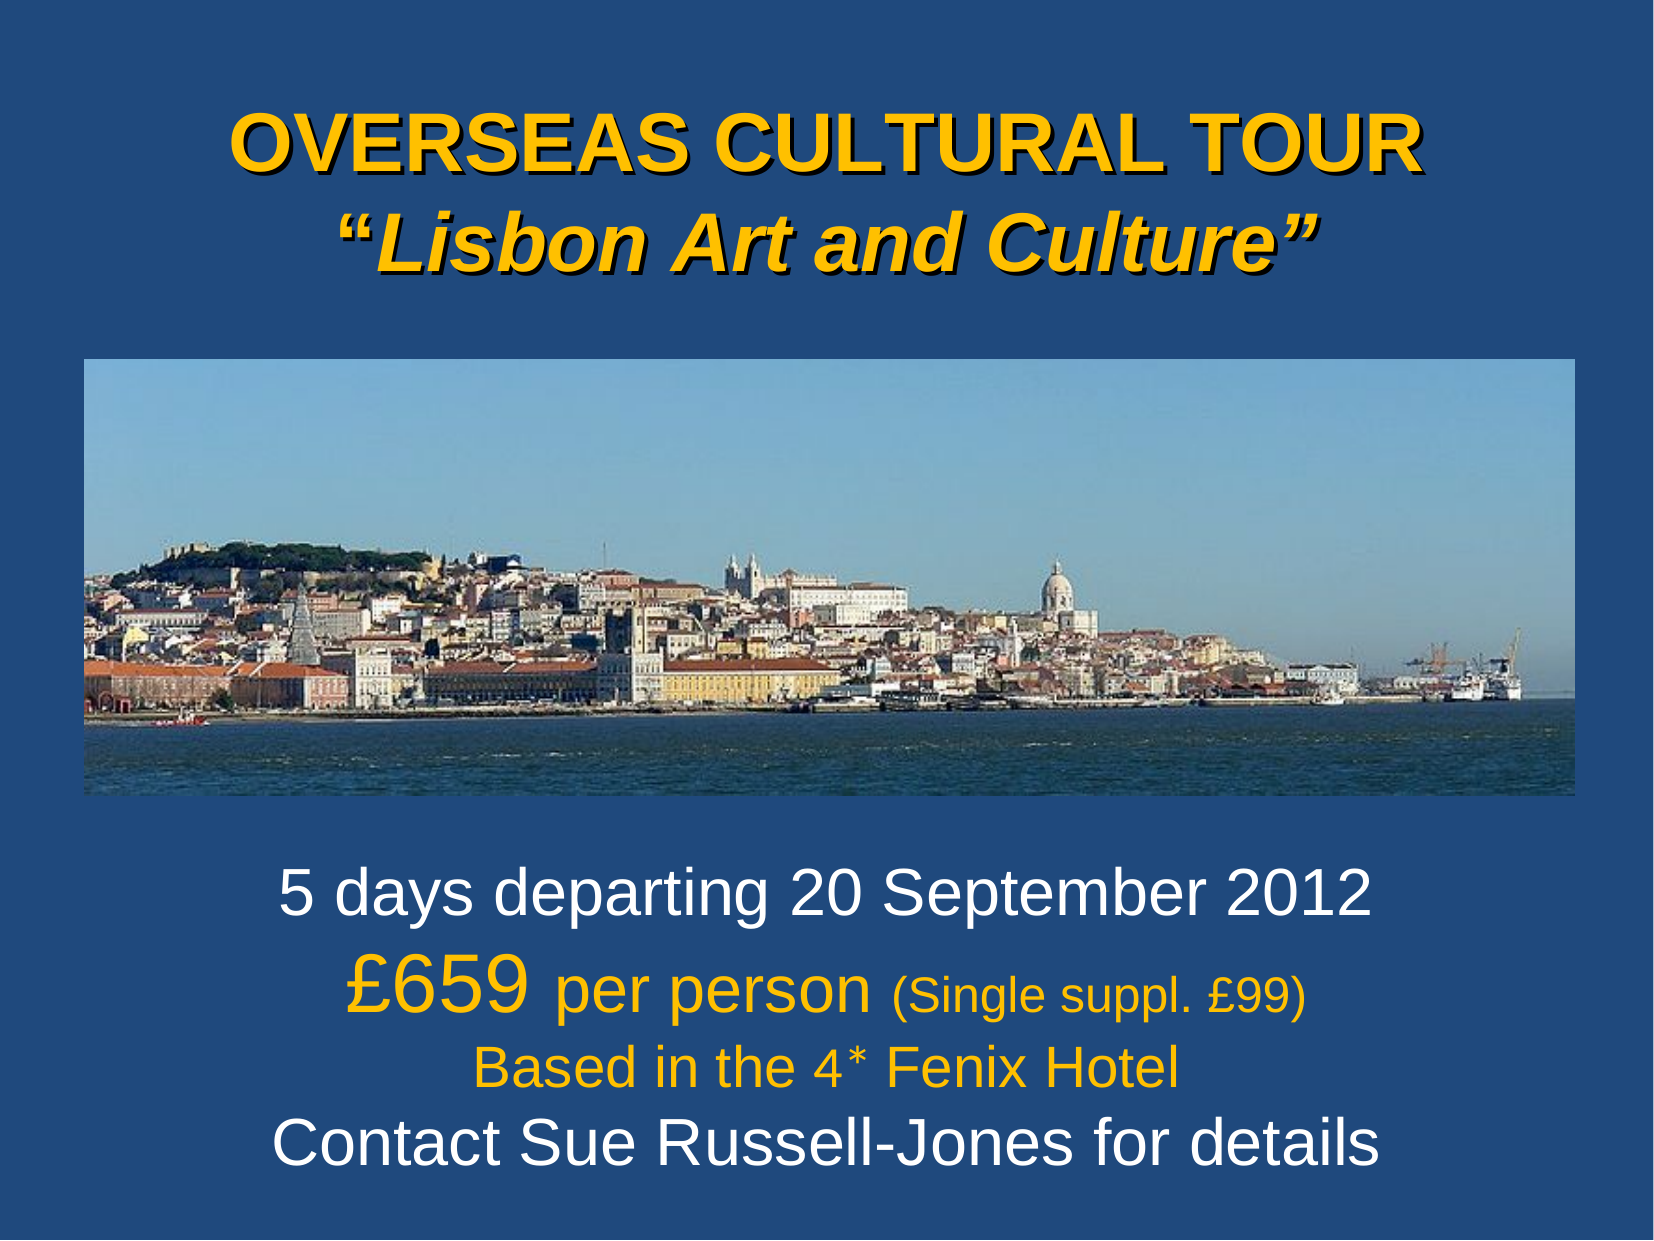

# OVERSEAS CULTURAL TOUR “Lisbon Art and Culture”
5 days departing 20 September 2012
£659 per person (Single suppl. £99)
Based in the 4* Fenix Hotel
Contact Sue Russell-Jones for details